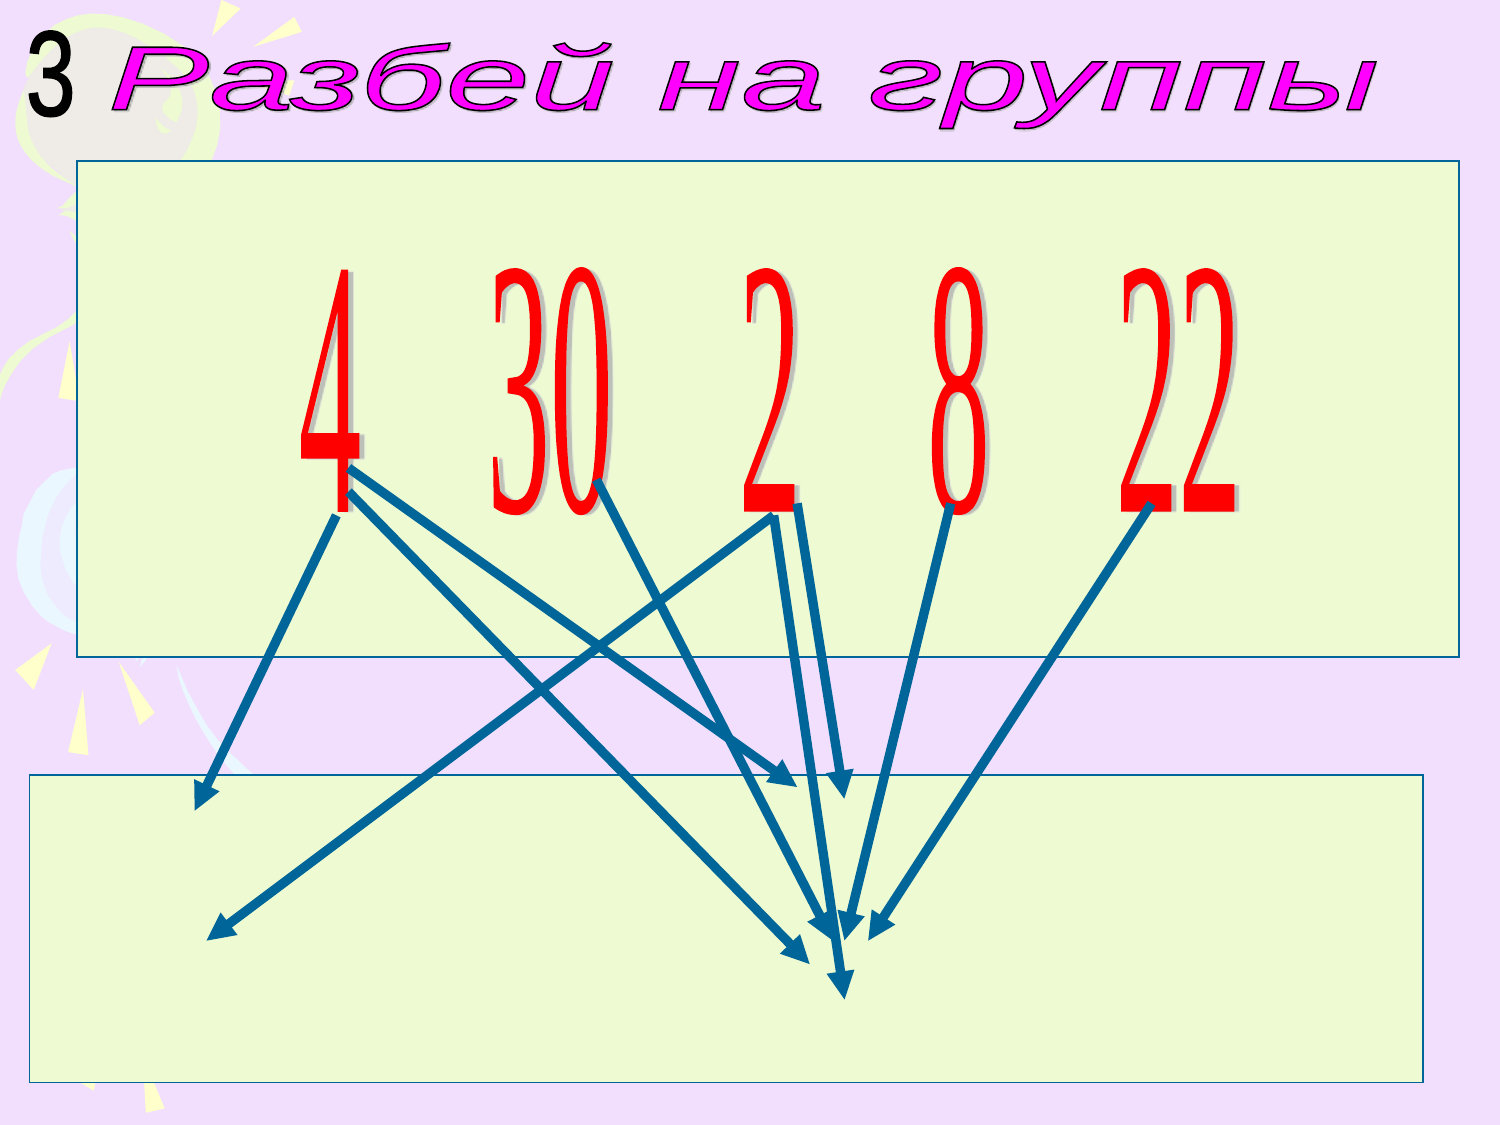

3
Разбей на группы
30-2
4 30 2 8 22
6+ =10
7+
7- =5
6-
50+4
6+ =10
6-
30-2
50+4
7- =5
7+